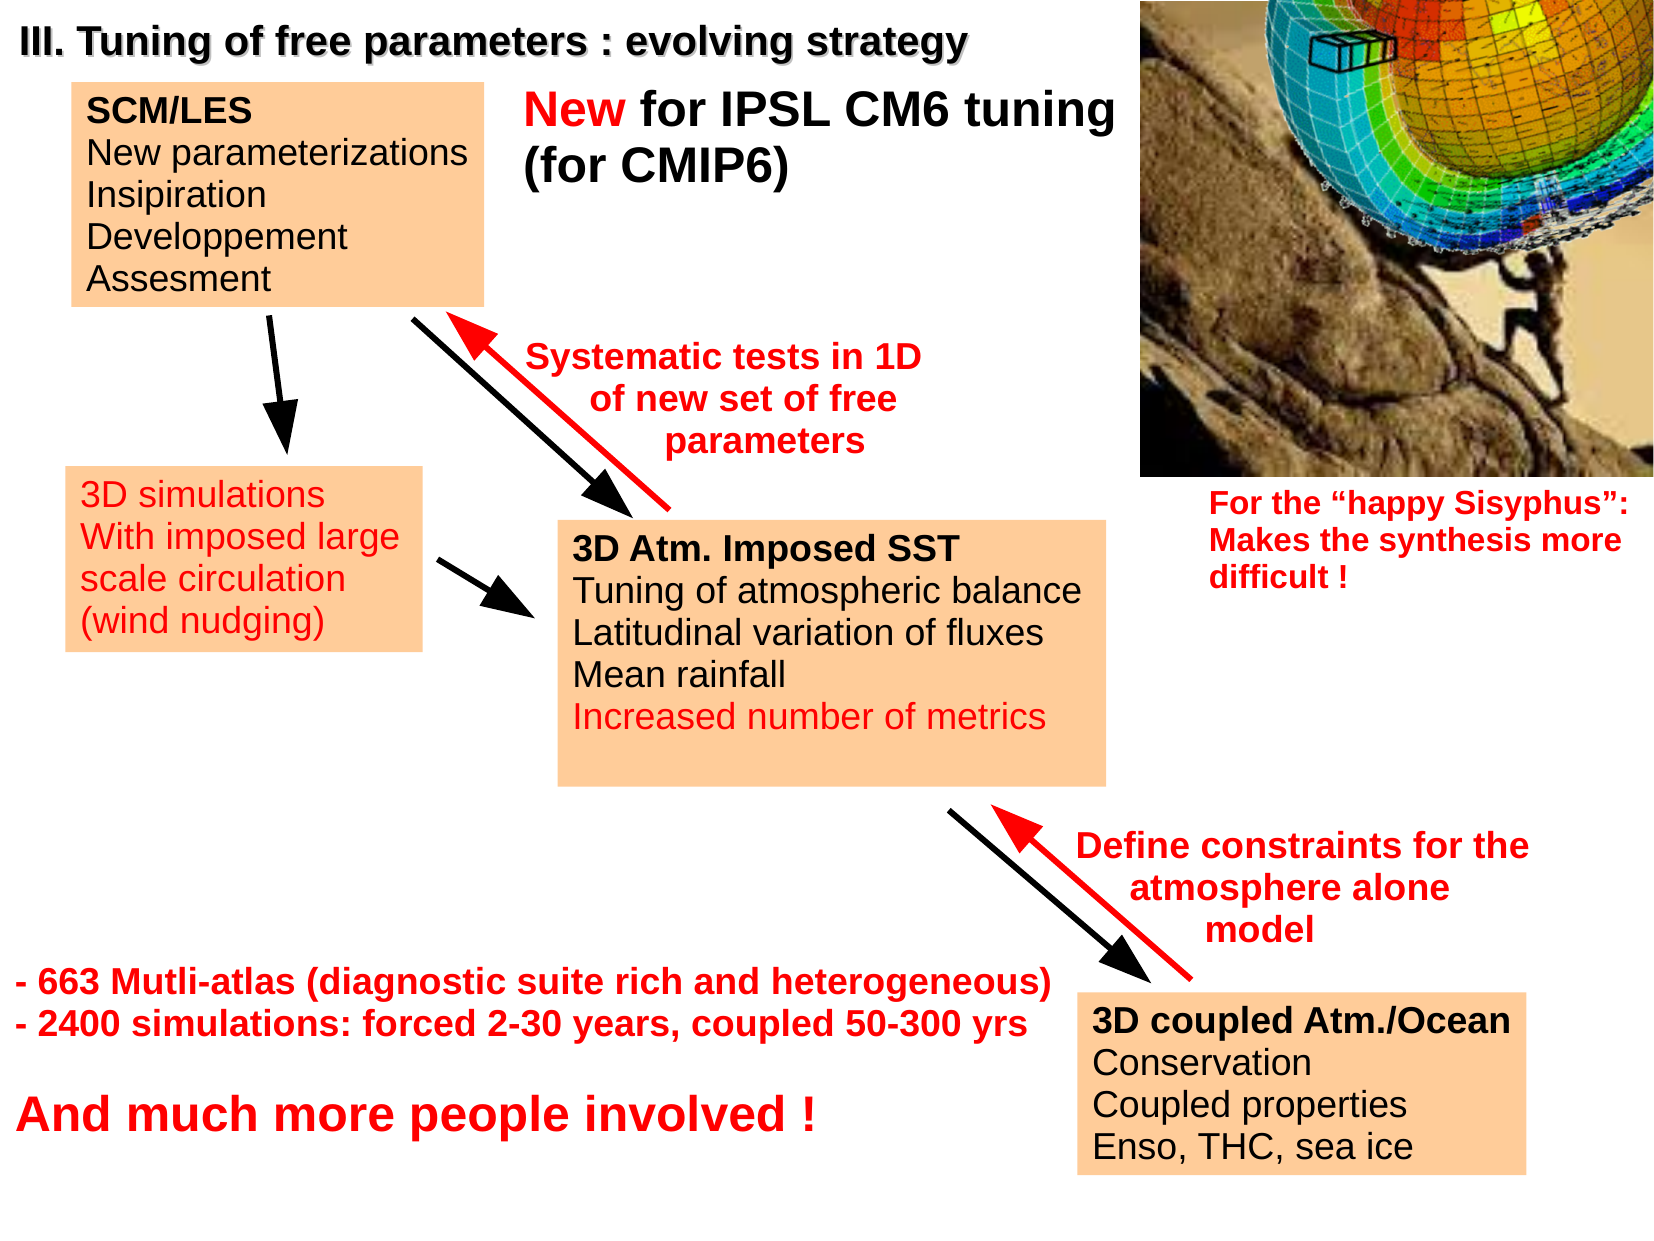

For the “happy Sisyphus”:
Makes the synthesis more difficult !
III. Tuning of free parameters : evolving strategy
New for IPSL CM6 tuning
(for CMIP6)
SCM/LES
New parameterizations
Insipiration
Developpement
Assesment
 Systematic tests in 1D 	of new set of free 		parameters
3D simulations
With imposed large scale circulation (wind nudging)
3D Atm. Imposed SST
Tuning of atmospheric balance
Latitudinal variation of fluxes
Mean rainfall
Increased number of metrics
 Define constraints for the 		atmosphere alone
		model
- 663 Mutli-atlas (diagnostic suite rich and heterogeneous)
- 2400 simulations: forced 2-30 years, coupled 50-300 yrs
And much more people involved !
3D coupled Atm./Ocean
Conservation
Coupled properties
Enso, THC, sea ice